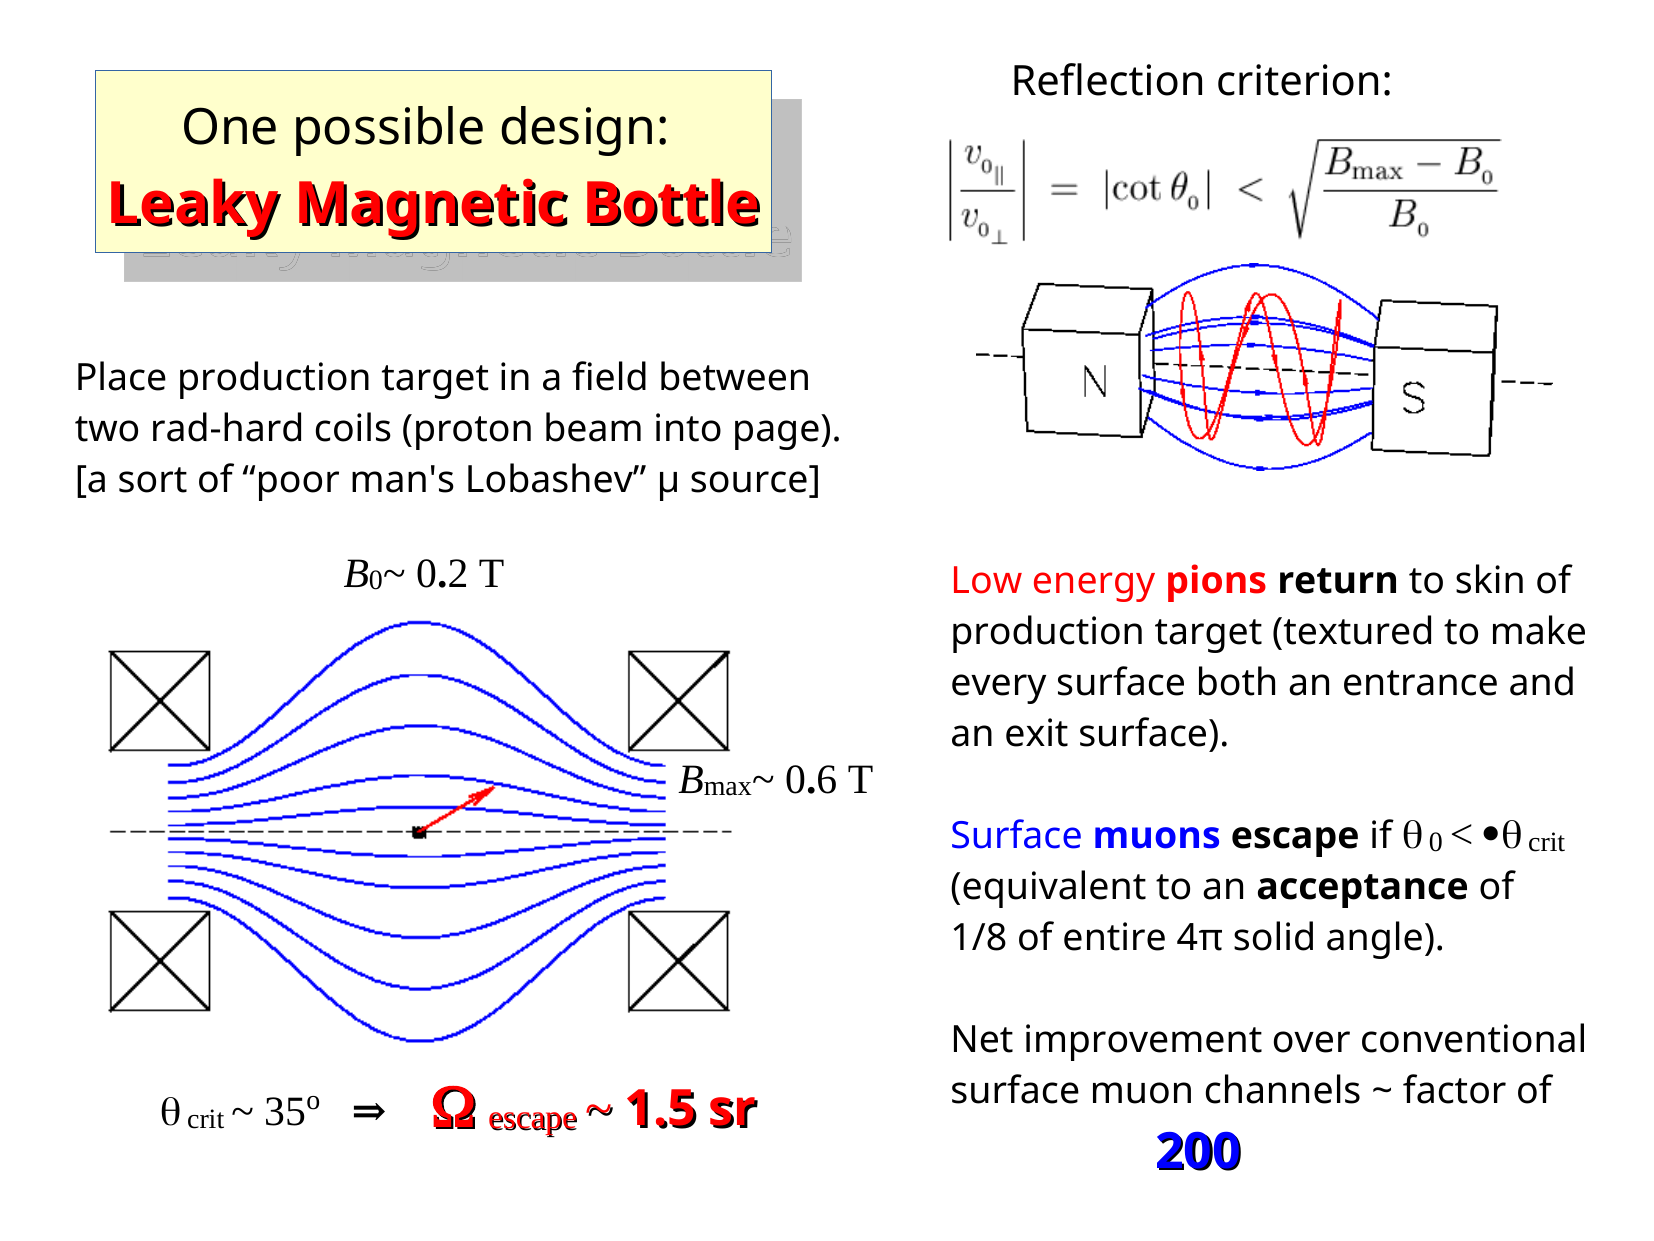

Reflection criterion:
# One possible design: Leaky Magnetic Bottle
Place production target in a field between two rad-hard coils (proton beam into page).
[a sort of “poor man's Lobashev” μ source]
B0~ 0.2 T
Low energy pions return to skin of production target (textured to make every surface both an entrance and an exit surface).
Surface muons escape if  0 <  crit
(equivalent to an acceptance of
1/8 of entire 4π solid angle).
Net improvement over conventional surface muon channels ~ factor of 200
Bmax~ 0.6 T
 crit ~ 35o ⇒  escape ~ 1.5 sr